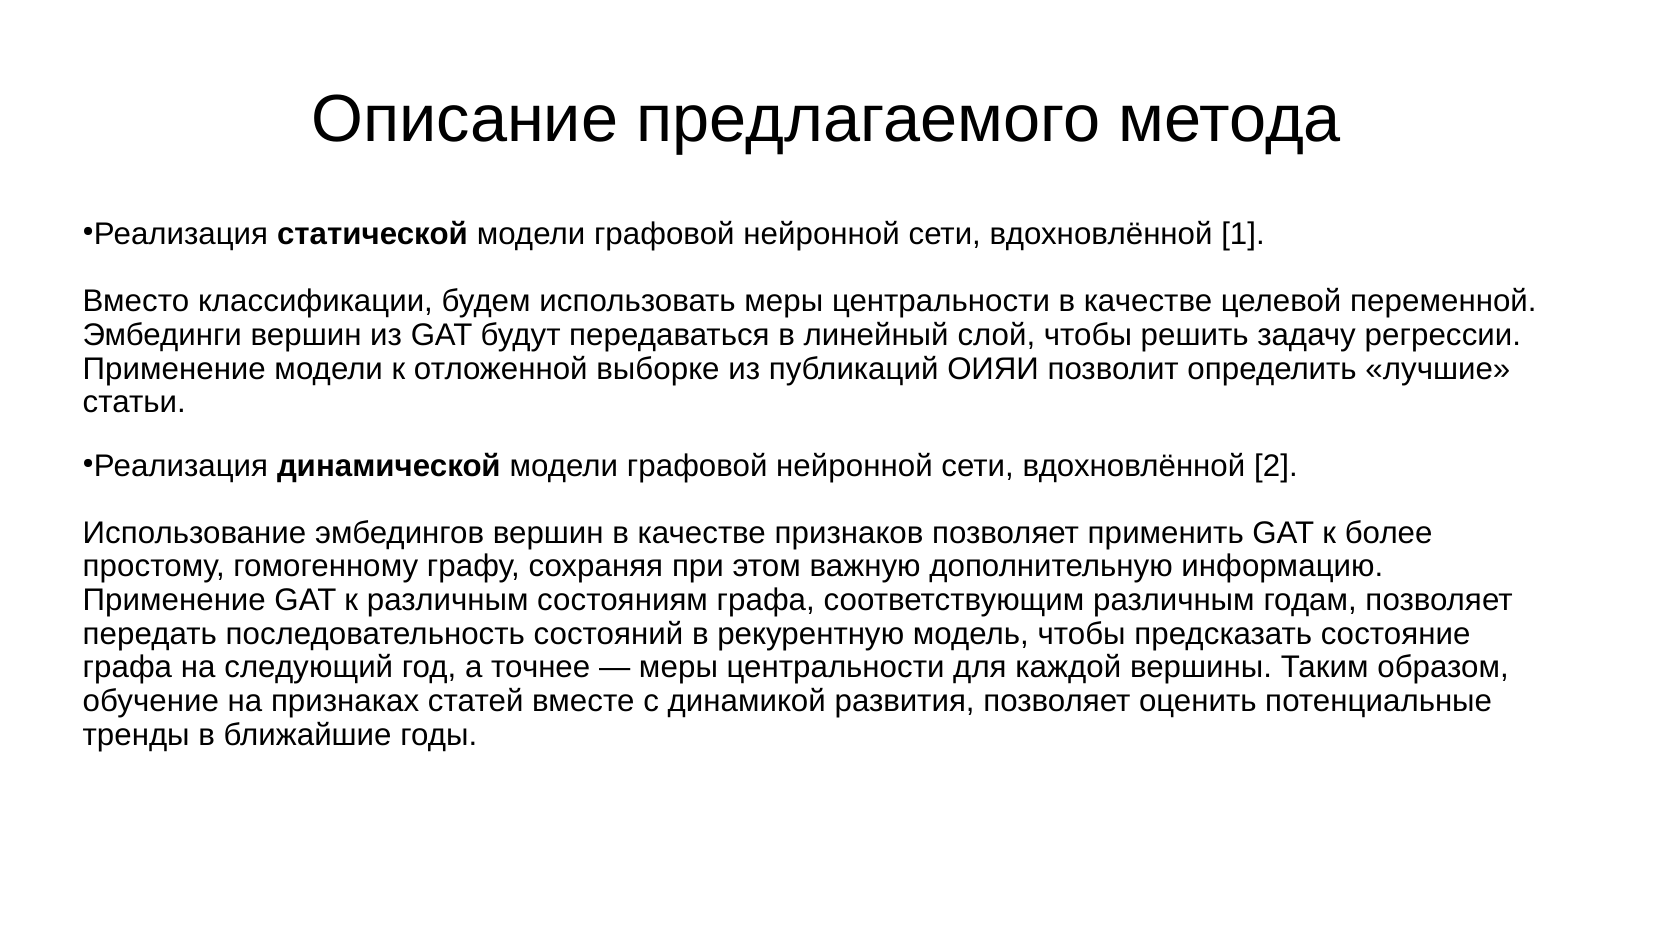

# Описание предлагаемого метода
Реализация статической модели графовой нейронной сети, вдохновлённой [1].
Вместо классификации, будем использовать меры центральности в качестве целевой переменной. Эмбединги вершин из GAT будут передаваться в линейный слой, чтобы решить задачу регрессии. Применение модели к отложенной выборке из публикаций ОИЯИ позволит определить «лучшие» статьи.
Реализация динамической модели графовой нейронной сети, вдохновлённой [2].
Использование эмбедингов вершин в качестве признаков позволяет применить GAT к более простому, гомогенному графу, сохраняя при этом важную дополнительную информацию. Применение GAT к различным состояниям графа, соответствующим различным годам, позволяет передать последовательность состояний в рекурентную модель, чтобы предсказать состояние графа на следующий год, а точнее — меры центральности для каждой вершины. Таким образом, обучение на признаках статей вместе с динамикой развития, позволяет оценить потенциальные тренды в ближайшие годы.